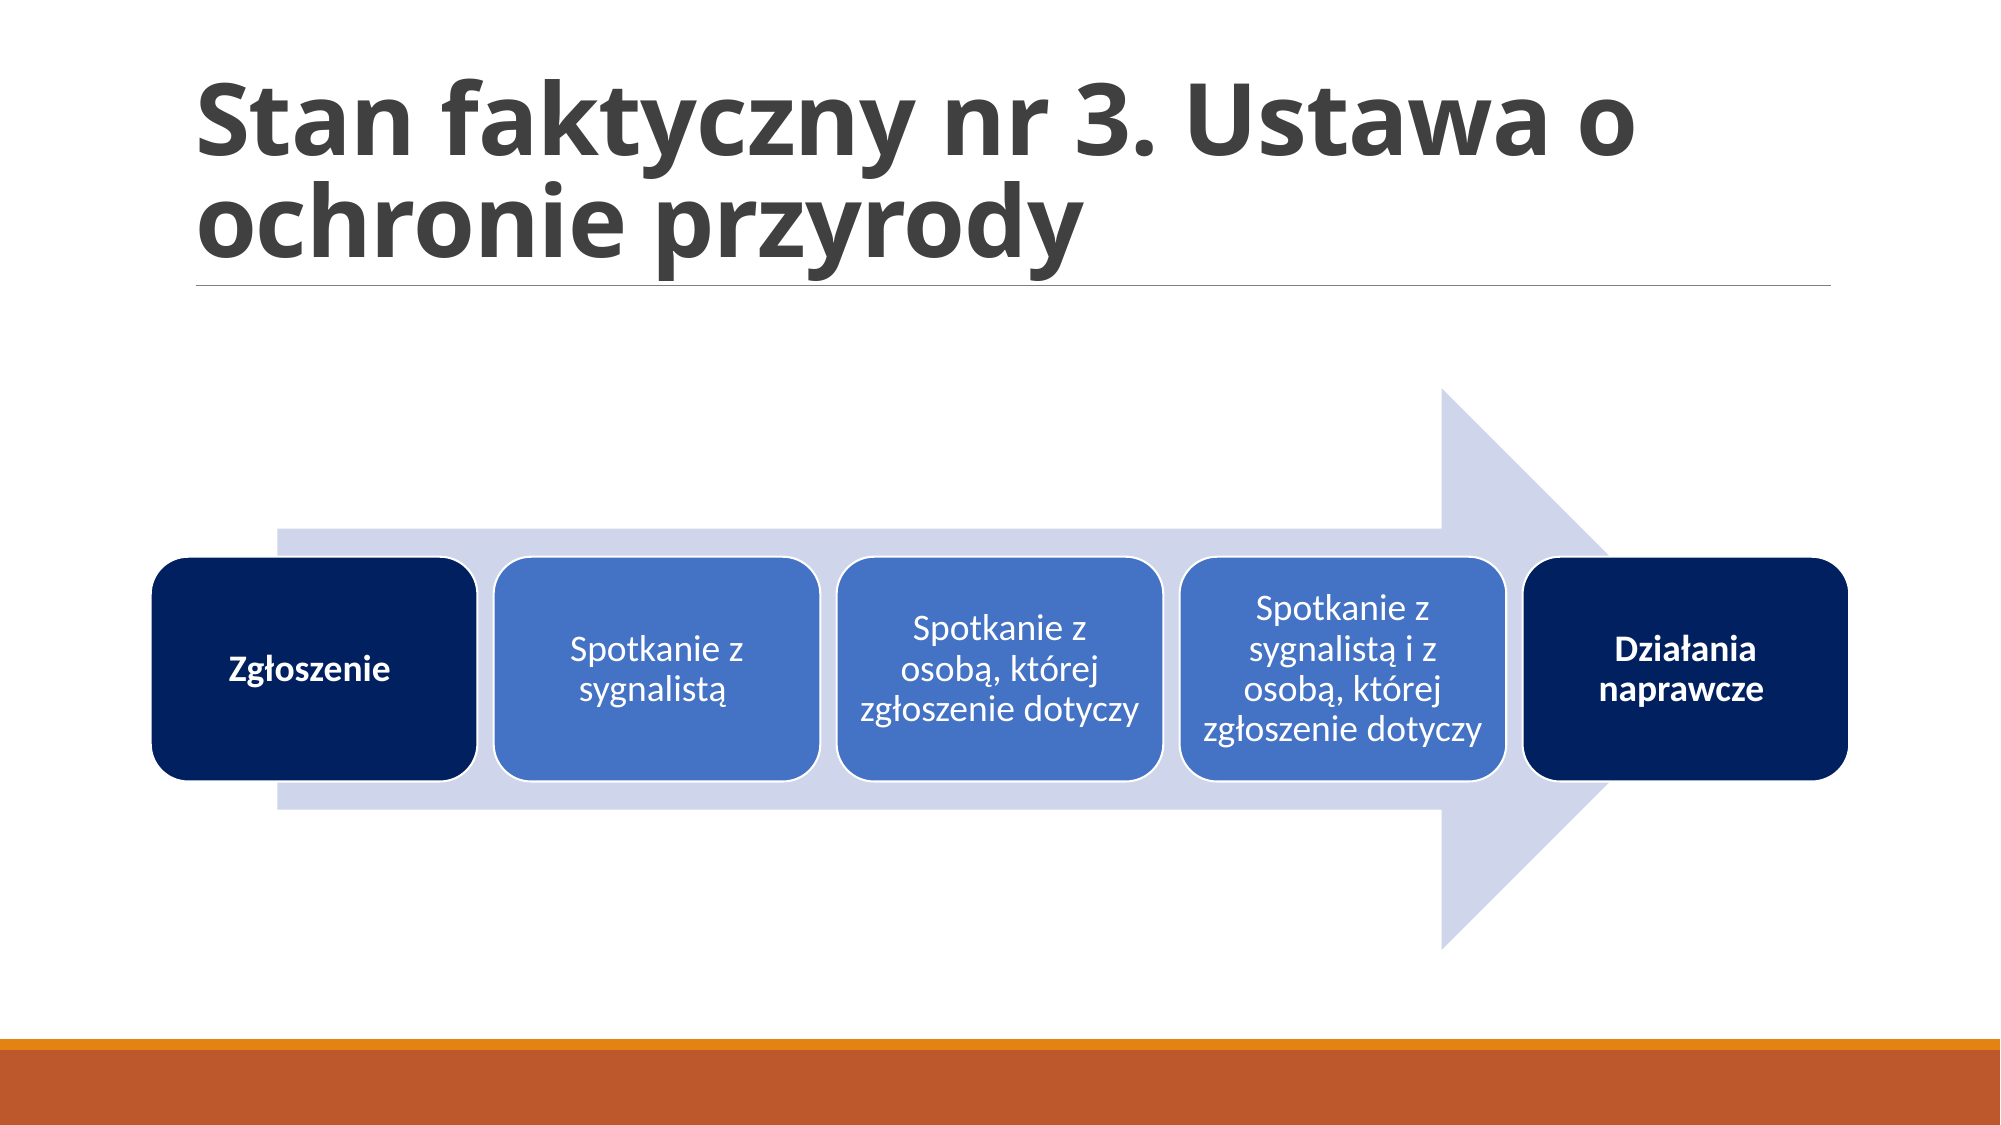

# Stan faktyczny nr 3. Ustawa o ochronie przyrody
Zgłoszenie
Spotkanie z sygnalistą
Spotkanie z osobą, której zgłoszenie dotyczy
Spotkanie z sygnalistą i z osobą, której zgłoszenie dotyczy
Działania naprawcze